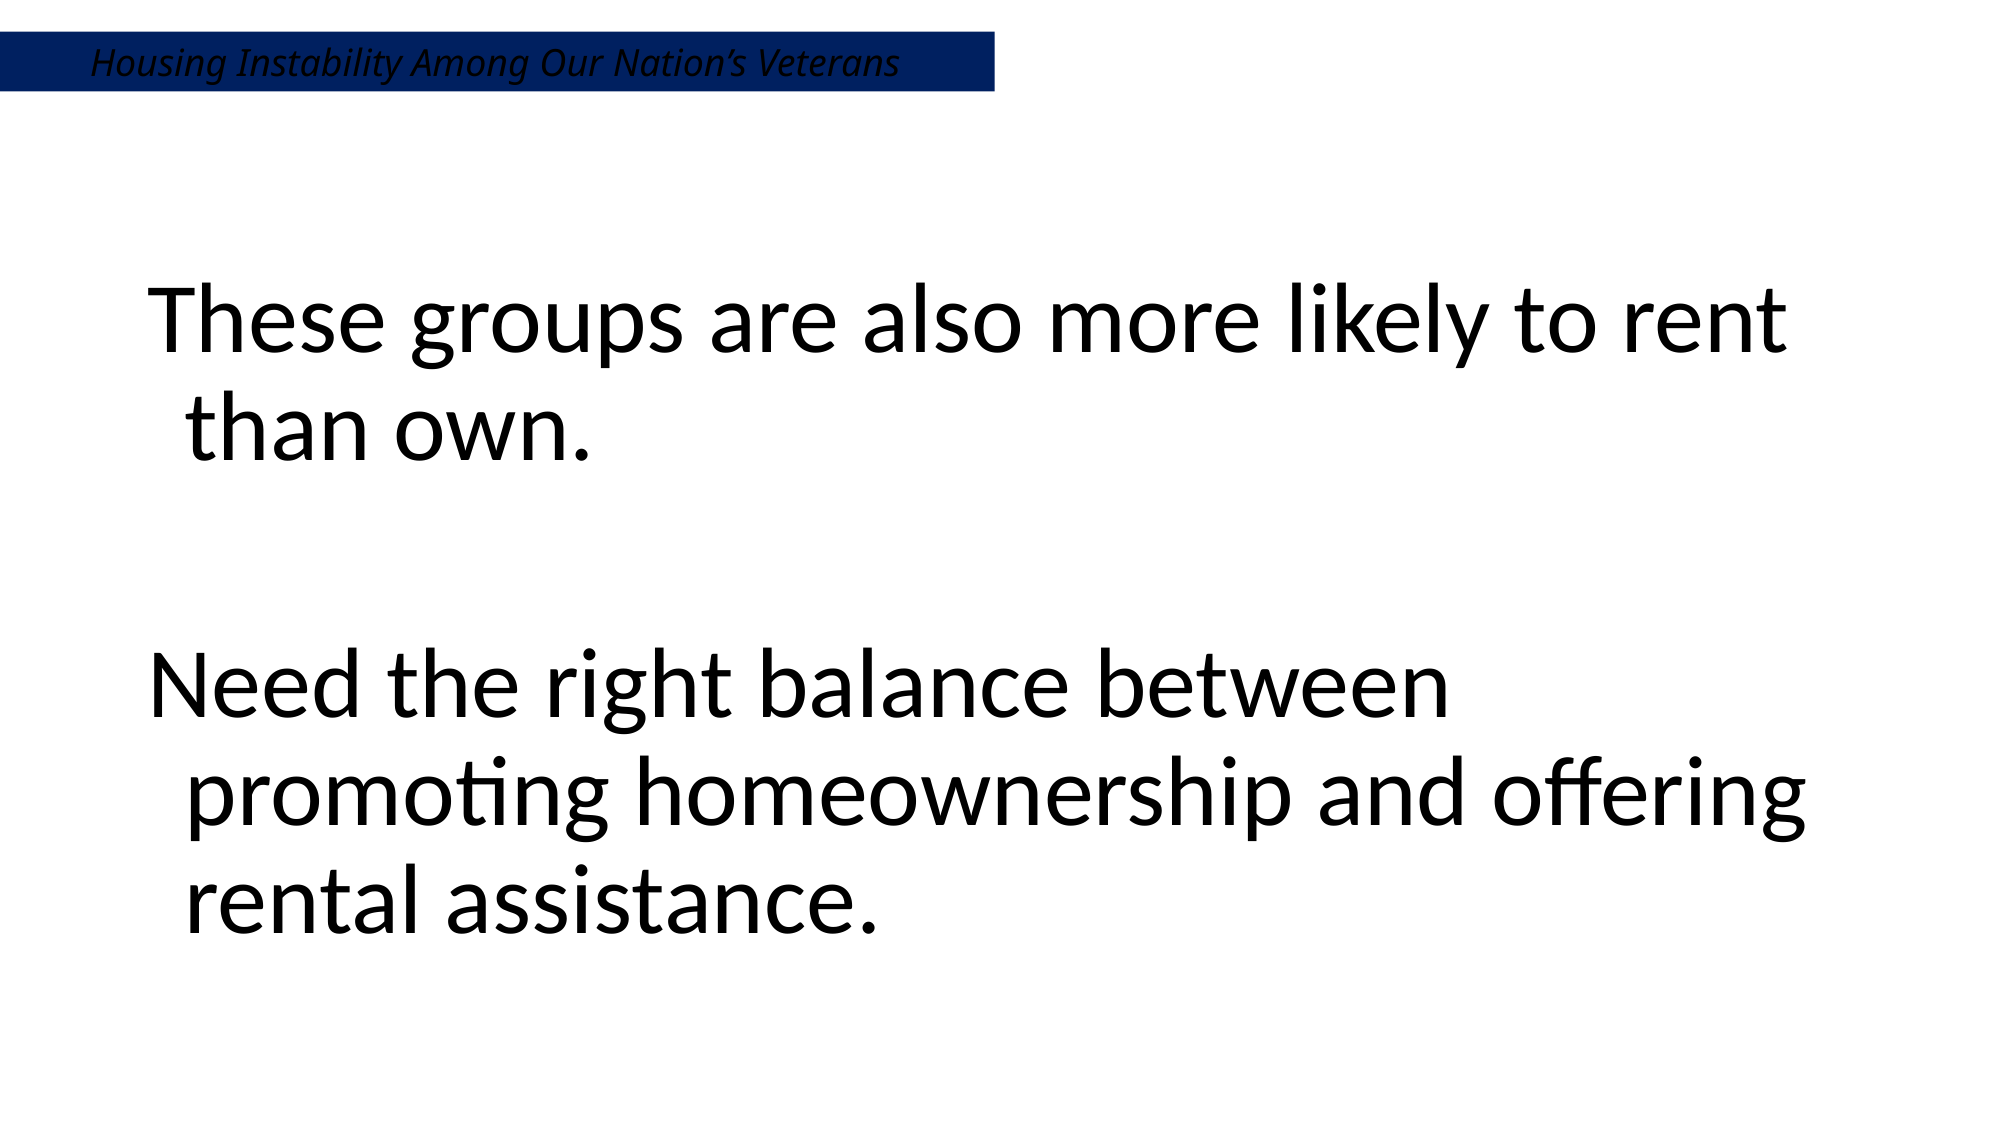

Housing Instability Among Our Nation’s Veterans
#
These groups are also more likely to rent than own.
Need the right balance between promoting homeownership and offering rental assistance.